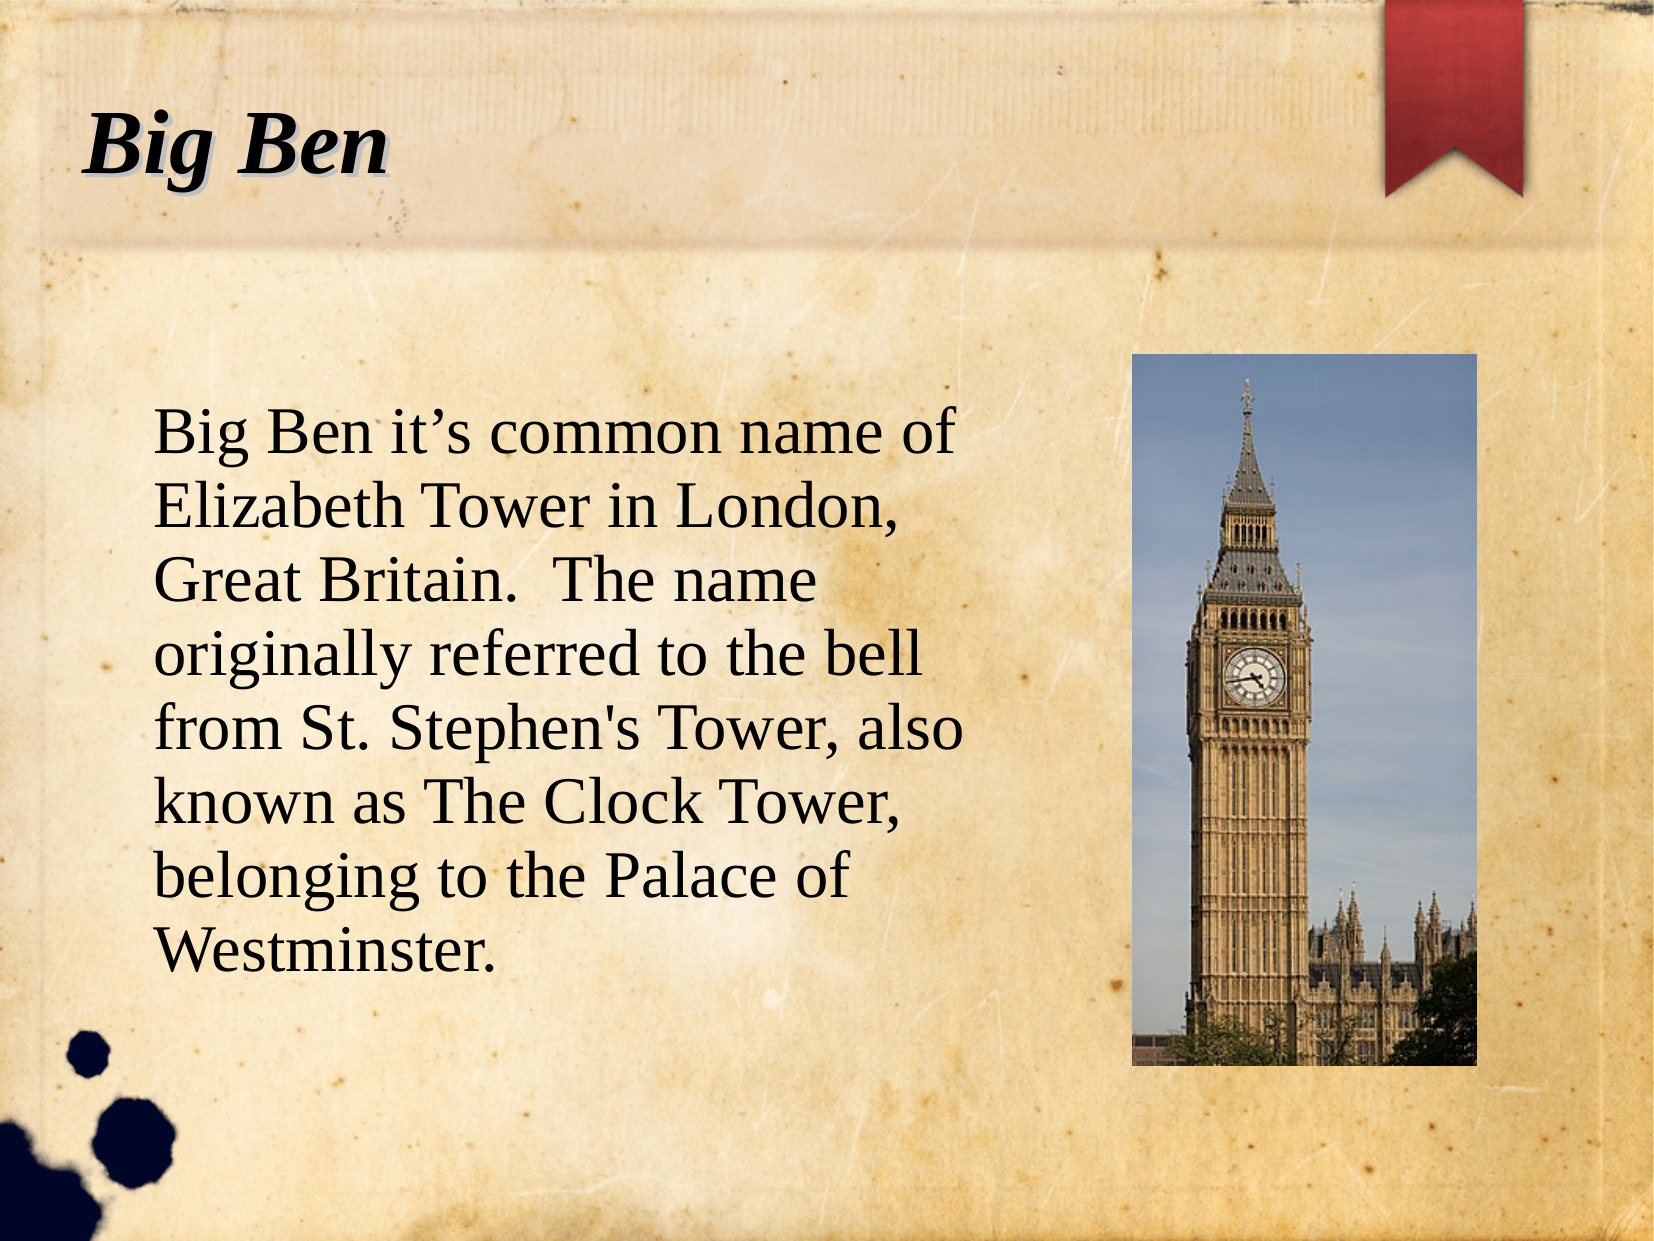

# Big Ben
Big Ben it’s common name of Elizabeth Tower in London, Great Britain. The name originally referred to the bell from St. Stephen's Tower, also known as The Clock Tower, belonging to the Palace of Westminster.